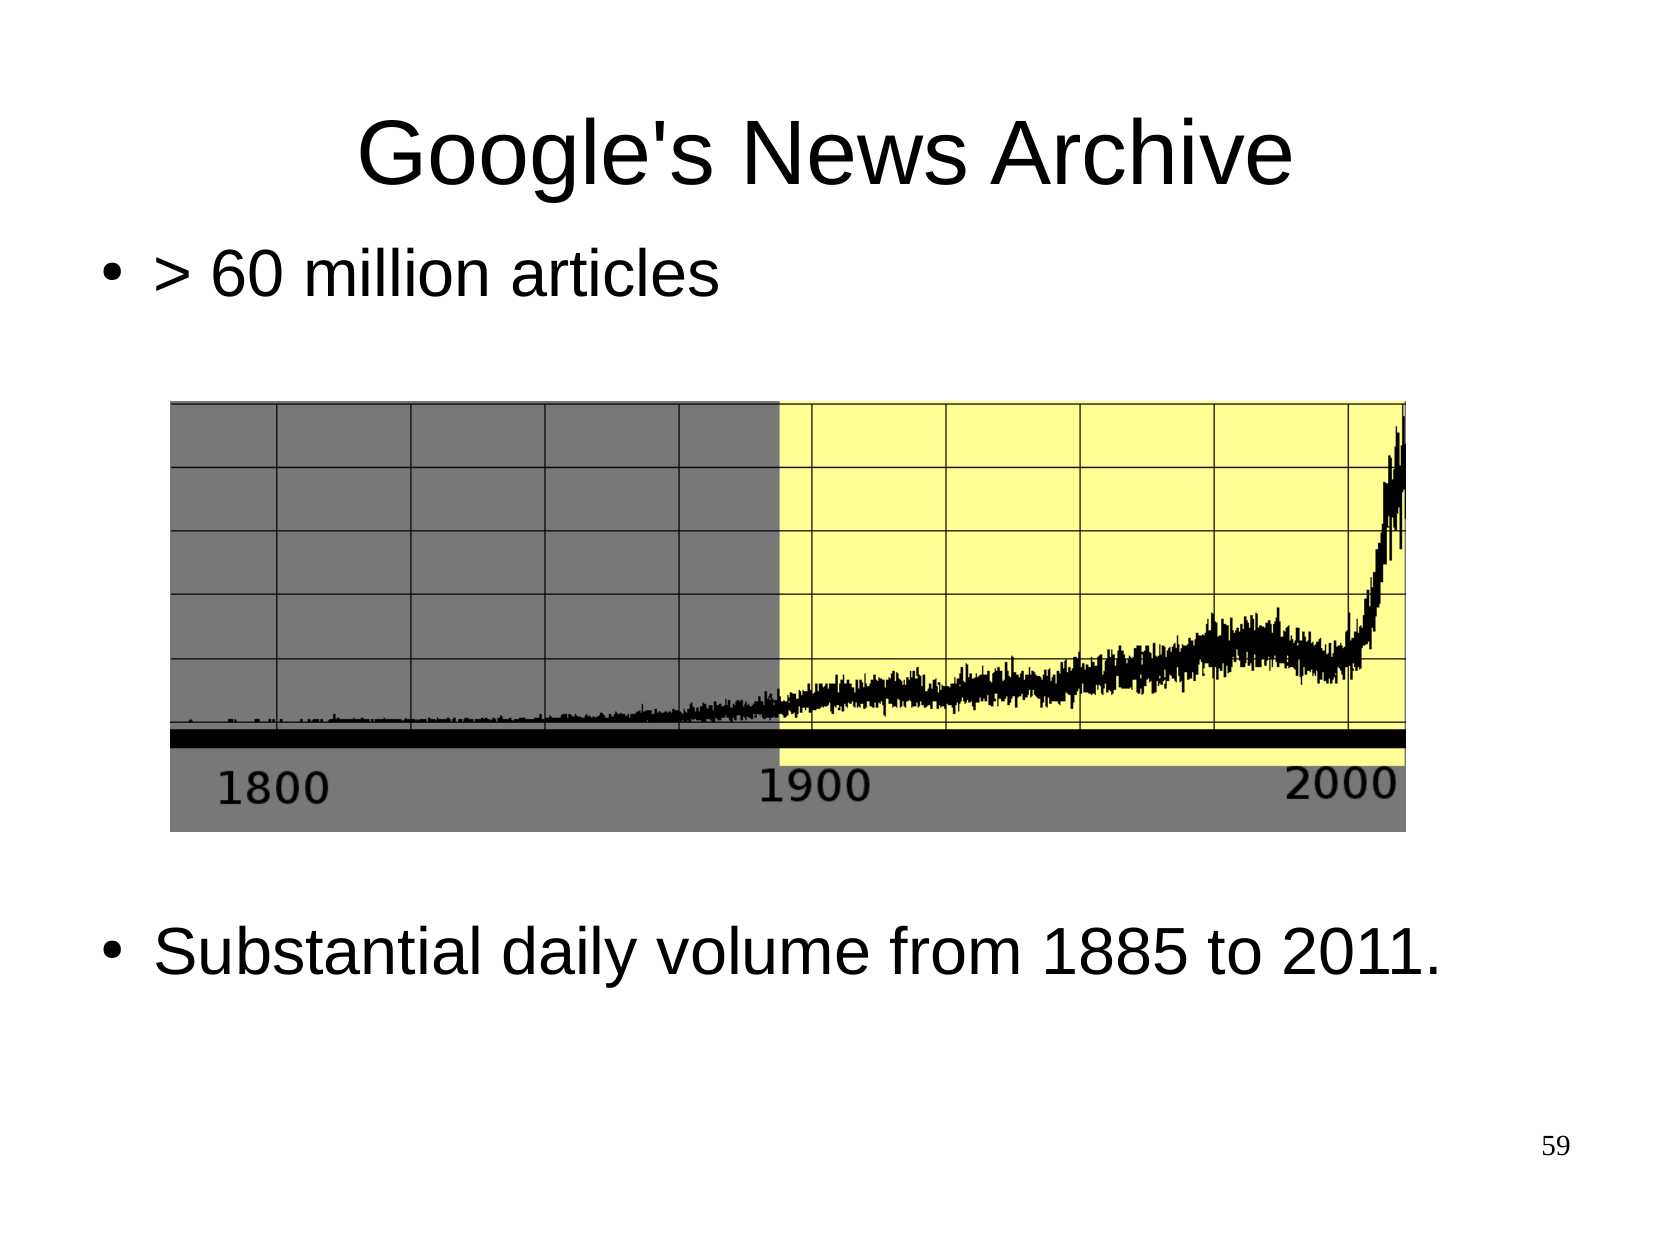

# Google's News Archive
> 60 million articles
Substantial daily volume from 1885 to 2011.
59